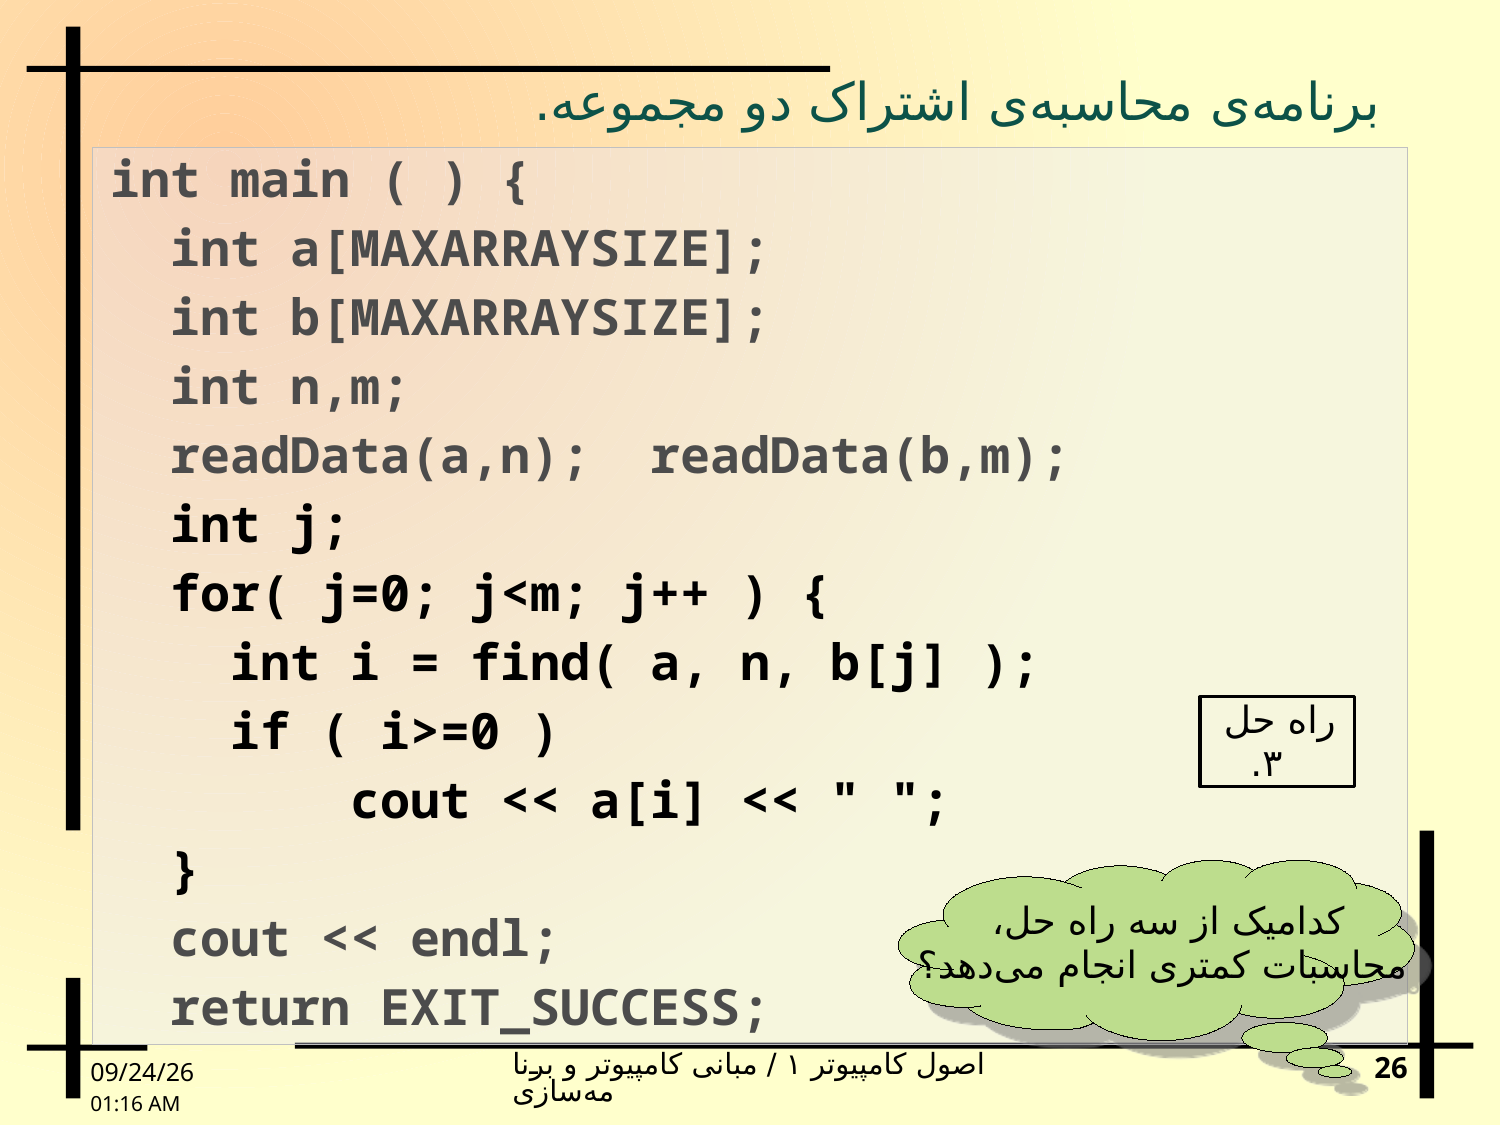

# برنامه‌ی محاسبه‌ی اشتراک دو مجموعه.
int main ( ) {
 int a[MAXARRAYSIZE];
 int b[MAXARRAYSIZE];
 int n,m;
 readData(a,n); readData(b,m);
 int j;
 for( j=0; j<m; j++ ) {
 int i = find( a, n, b[j] );
 if ( i>=0 )
 cout << a[i] << " ";
 }
 cout << endl;
 return EXIT_SUCCESS;
راه حل ۳.
کدامیک از سه راه حل،
 محاسبات کمتری انجام می‌دهد؟
اصول کامپیوتر ۱ / مبانی کامپیوتر و برنامه‌سازی
26